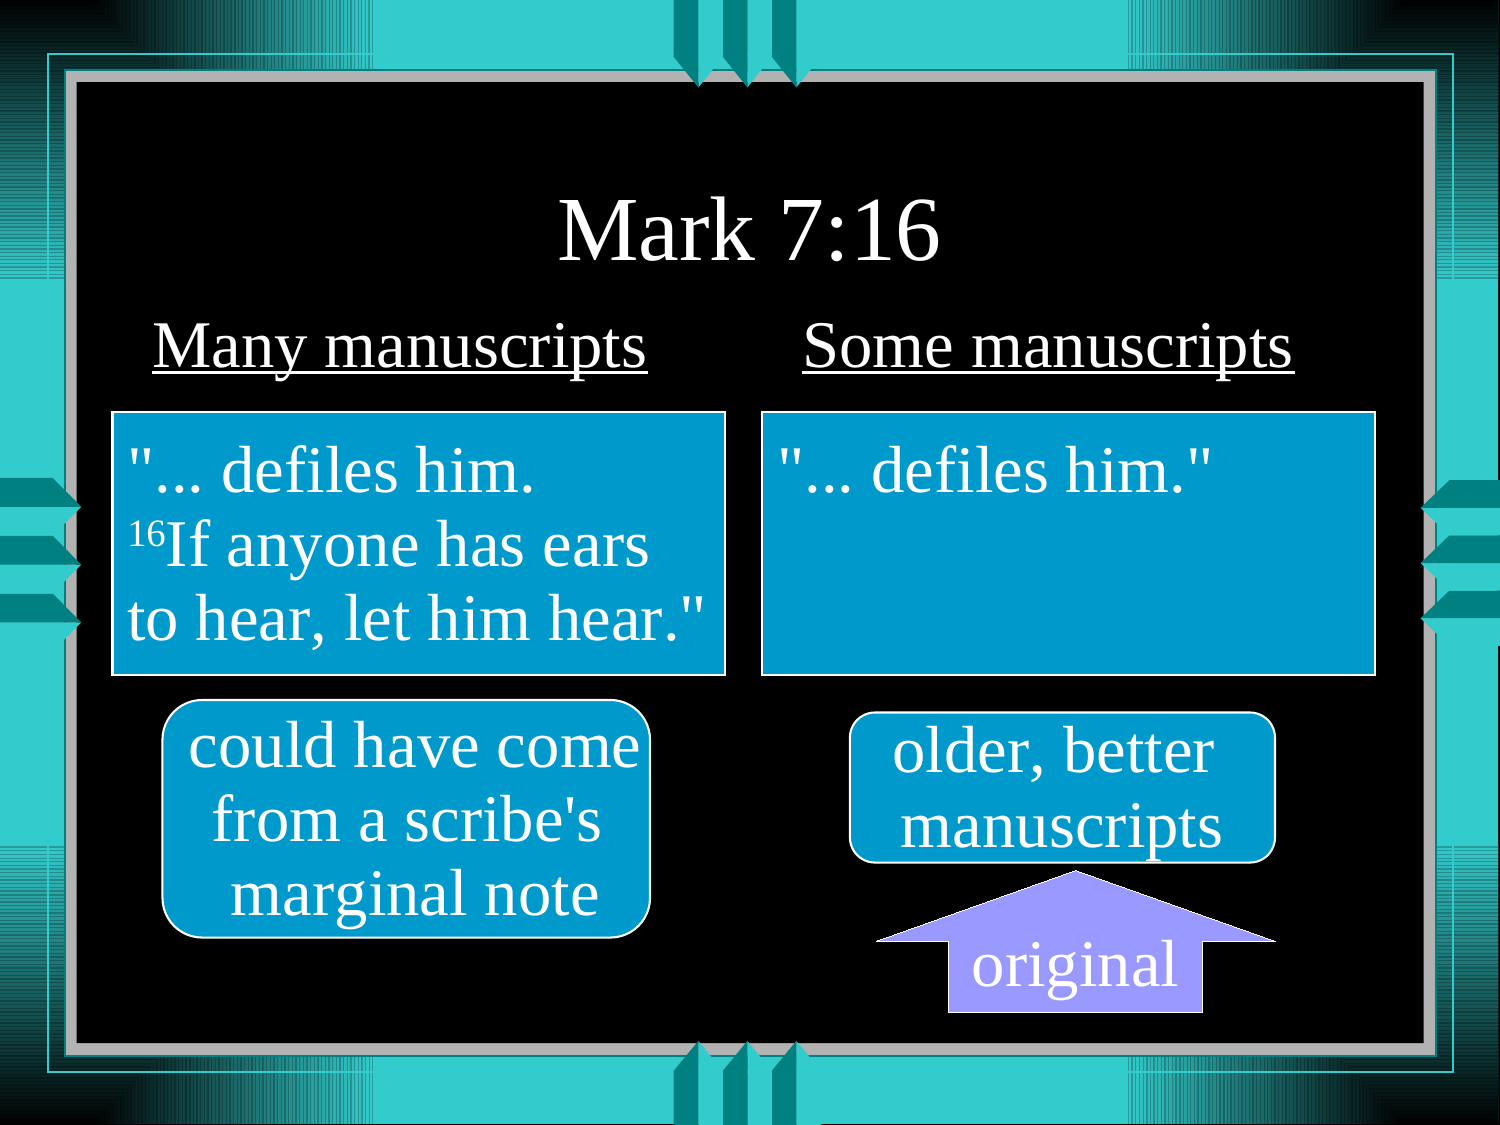

# Mark 7:16
Many manuscripts
Some manuscripts
"... defiles him."
"... defiles him.
16If anyone has ears
to hear, let him hear."
could have come
from a scribe's
marginal note
older, better
manuscripts
original